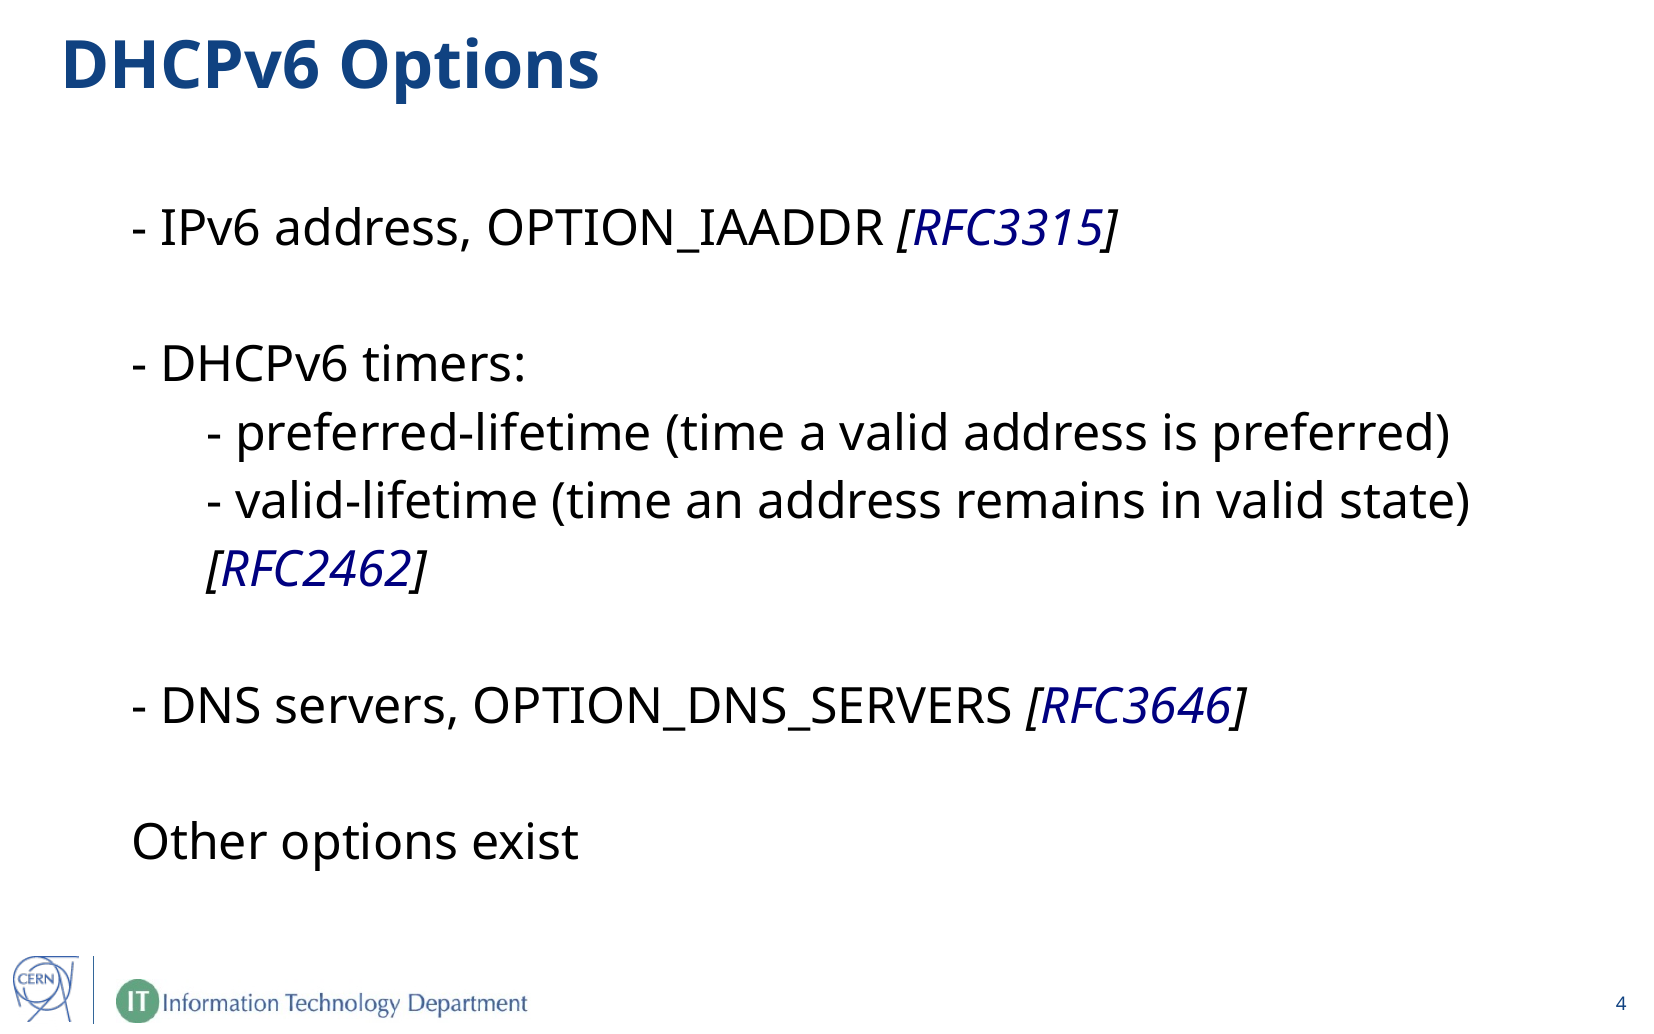

# DHCPv6 Options
- IPv6 address, OPTION_IAADDR [RFC3315]
- DHCPv6 timers:
	- preferred-lifetime (time a valid address is preferred)
	- valid-lifetime (time an address remains in valid state)
	[RFC2462]
- DNS servers, OPTION_DNS_SERVERS [RFC3646]
Other options exist